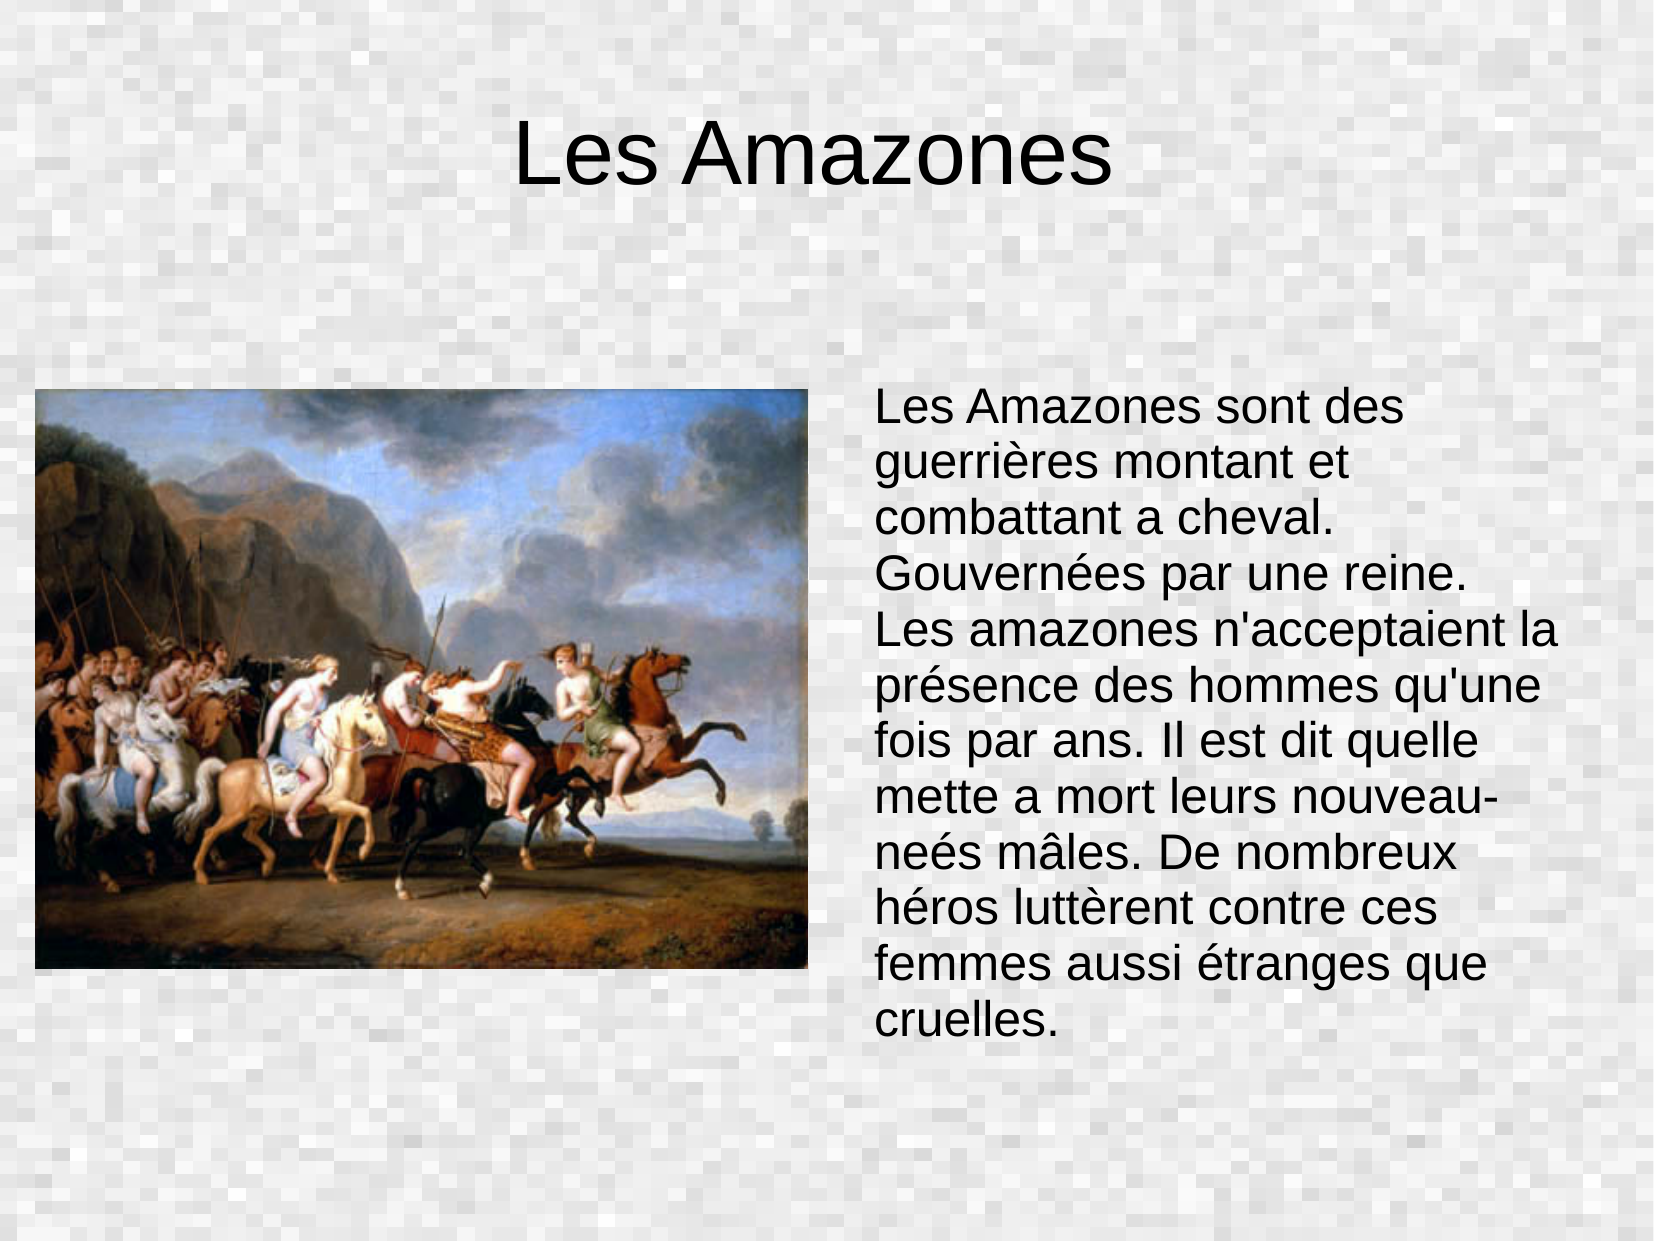

# Les Amazones
Les Amazones sont des guerrières montant et combattant a cheval. Gouvernées par une reine. Les amazones n'acceptaient la présence des hommes qu'une fois par ans. Il est dit quelle mette a mort leurs nouveau-neés mâles. De nombreux héros luttèrent contre ces femmes aussi étranges que cruelles.